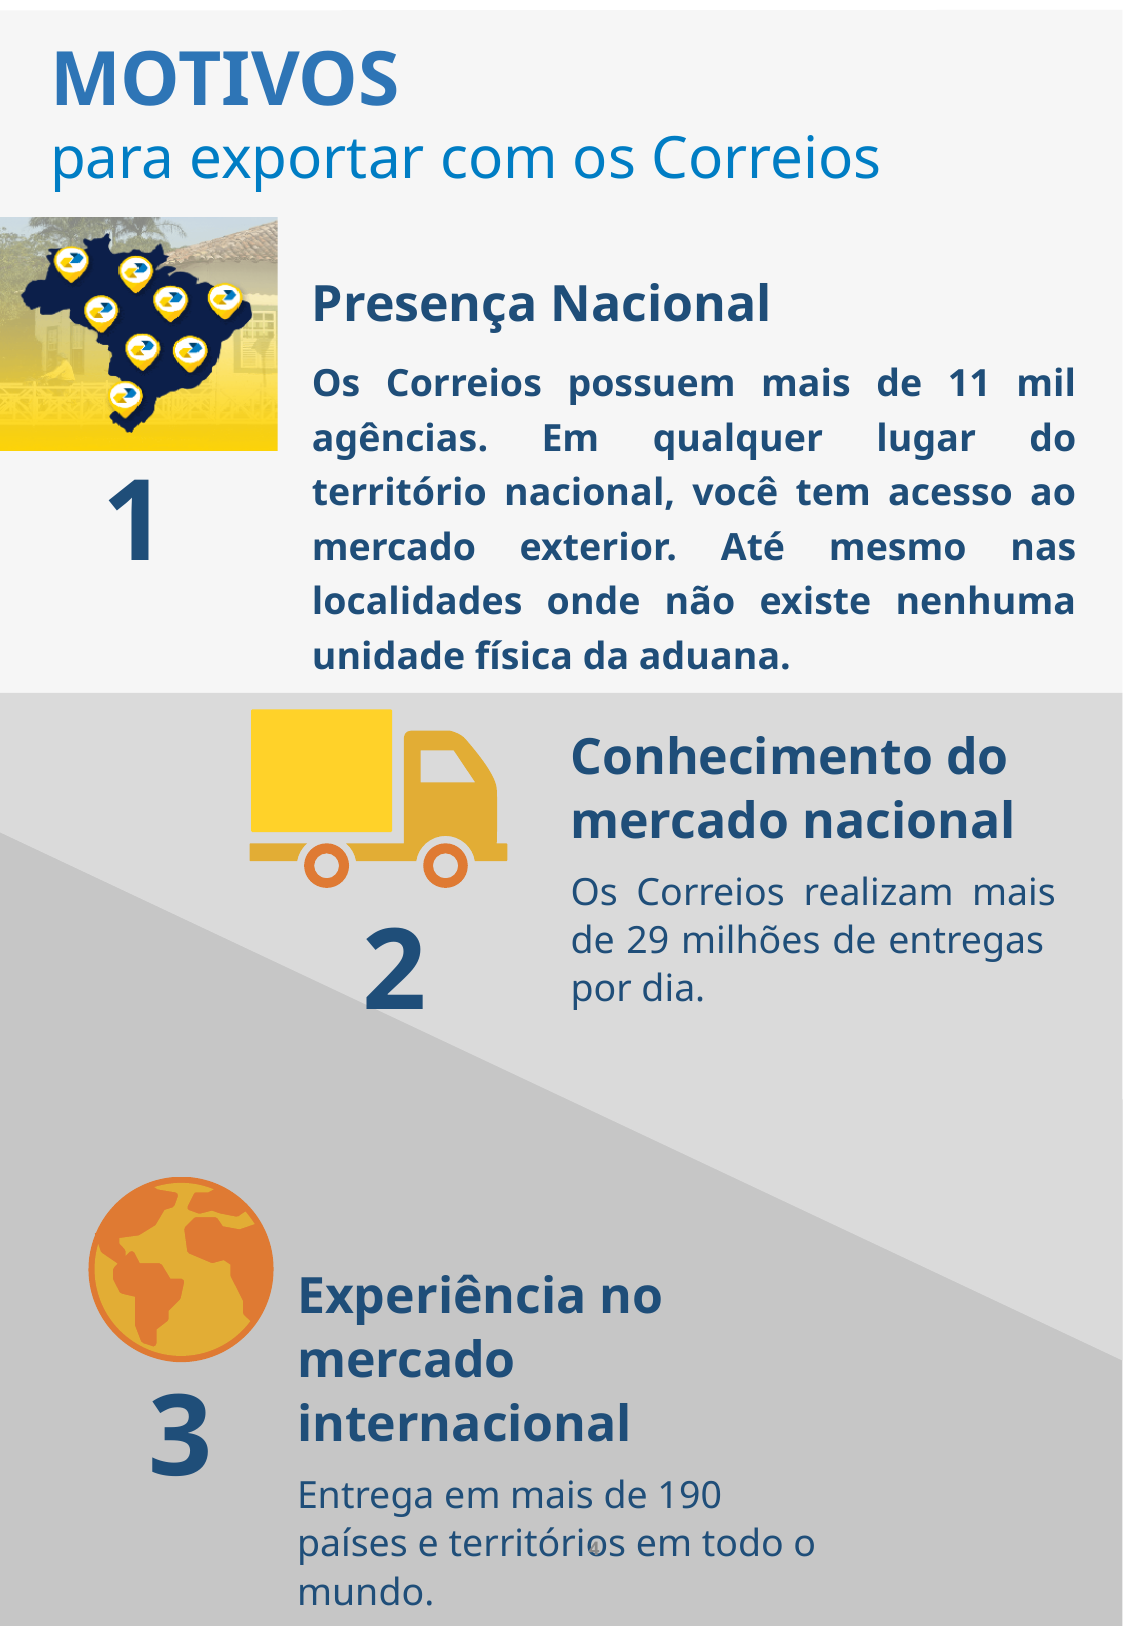

MOTIVOS
para exportar com os Correios
Presença Nacional
Os Correios possuem mais de 11 mil agências. Em qualquer lugar do território nacional, você tem acesso ao mercado exterior. Até mesmo nas localidades onde não existe nenhuma unidade física da aduana.
1
Conhecimento do mercado nacional
Os Correios realizam mais de 29 milhões de entregas por dia.
2
Experiência no mercado internacional
Entrega em mais de 190 países e territórios em todo o mundo.
3